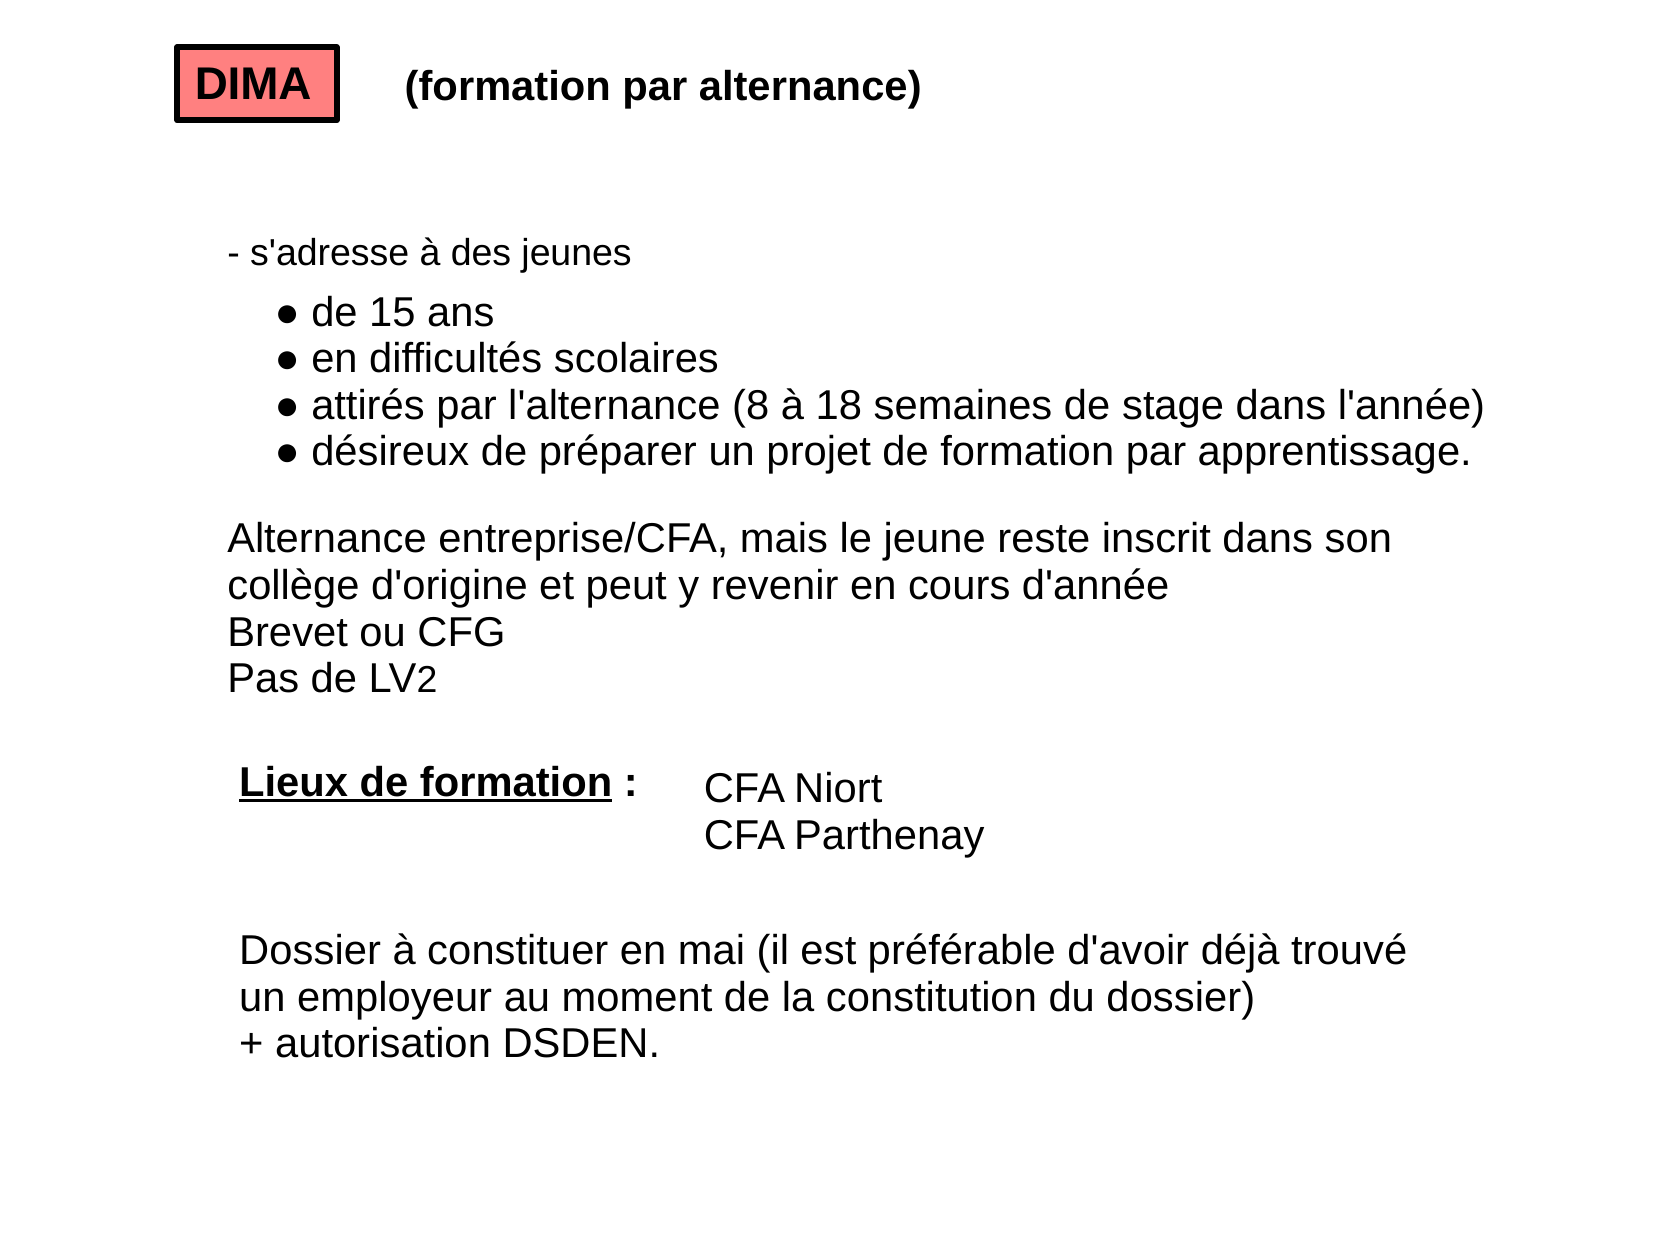

DIMA
(formation par alternance)
- s'adresse à des jeunes
● de 15 ans
● en difficultés scolaires
● attirés par l'alternance (8 à 18 semaines de stage dans l'année)
● désireux de préparer un projet de formation par apprentissage.
Alternance entreprise/CFA, mais le jeune reste inscrit dans son collège d'origine et peut y revenir en cours d'année
Brevet ou CFG
Pas de LV2
Lieux de formation :
CFA Niort
CFA Parthenay
Dossier à constituer en mai (il est préférable d'avoir déjà trouvé un employeur au moment de la constitution du dossier)
+ autorisation DSDEN.